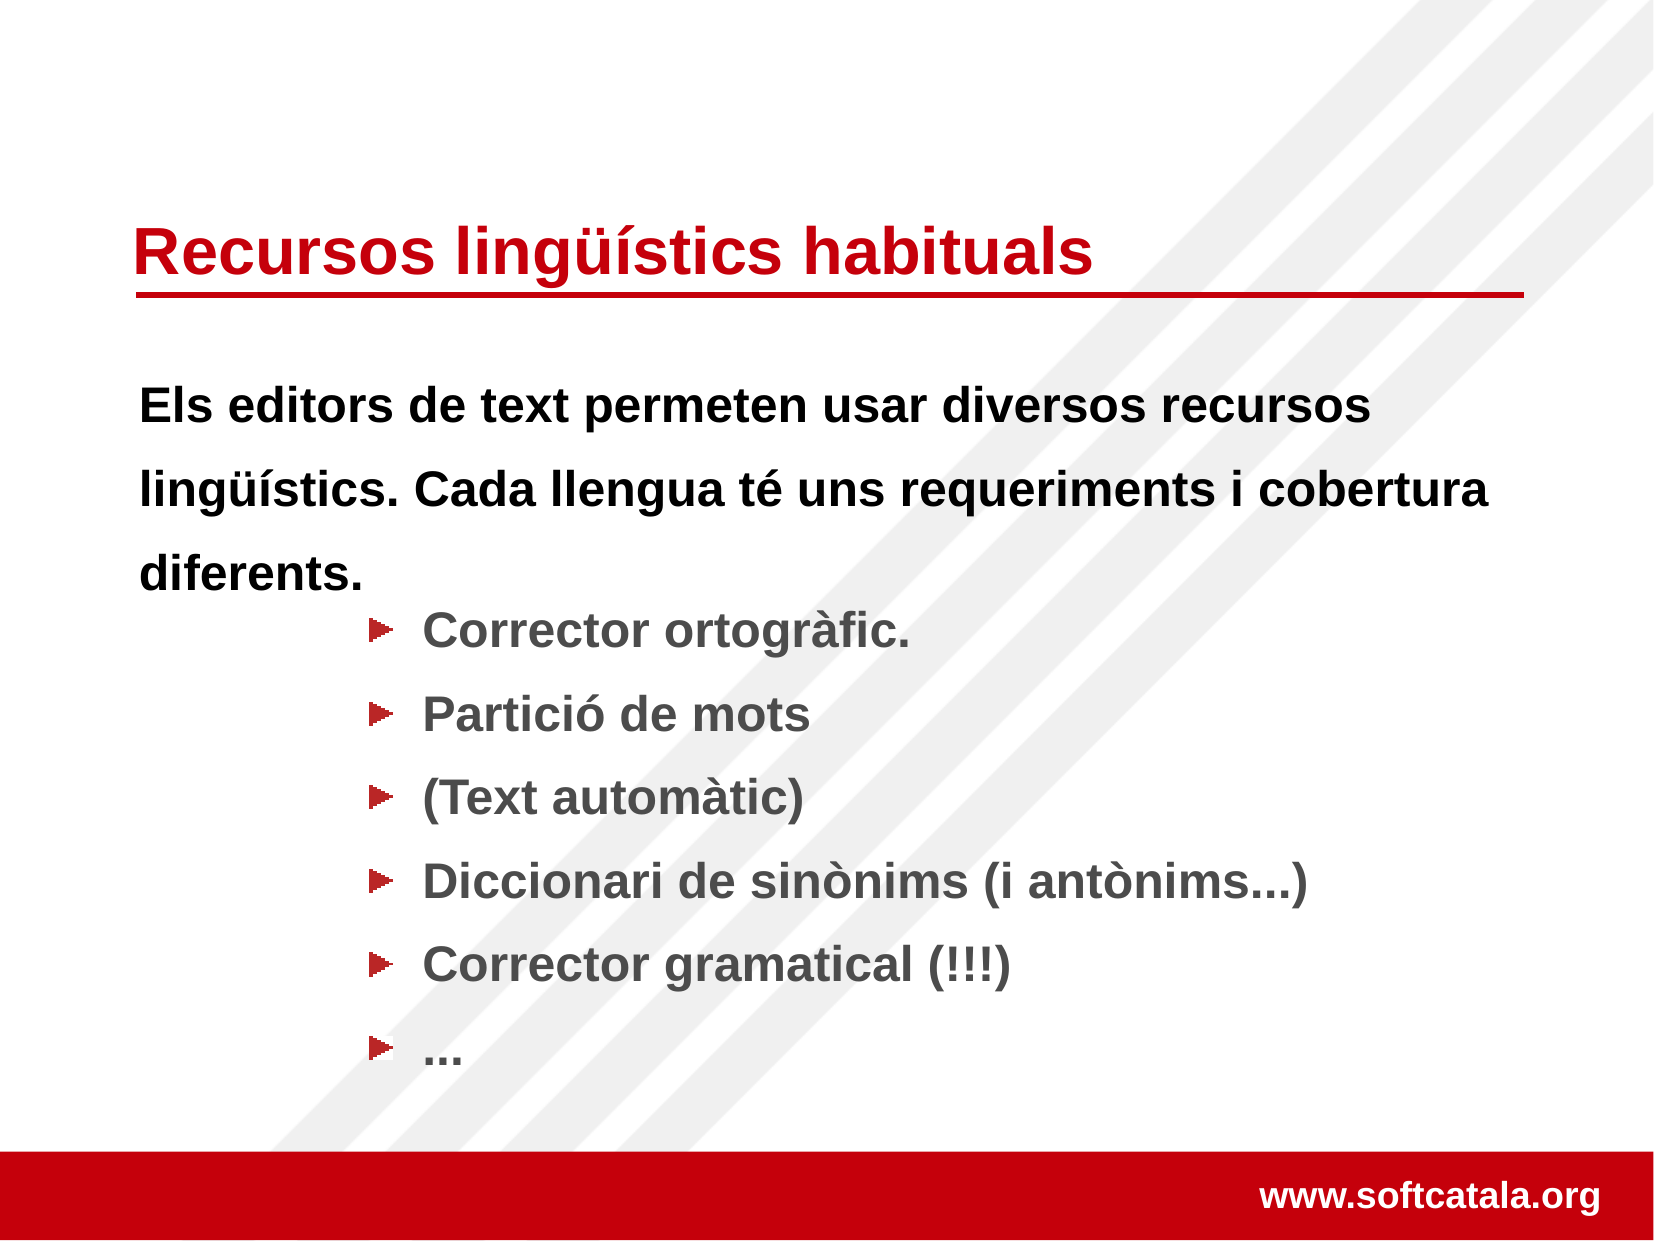

Recursos lingüístics habituals
Els editors de text permeten usar diversos recursos lingüístics. Cada llengua té uns requeriments i cobertura diferents.
Corrector ortogràfic.
Partició de mots
(Text automàtic)
Diccionari de sinònims (i antònims...)
Corrector gramatical (!!!)
...
 www.softcatala.org